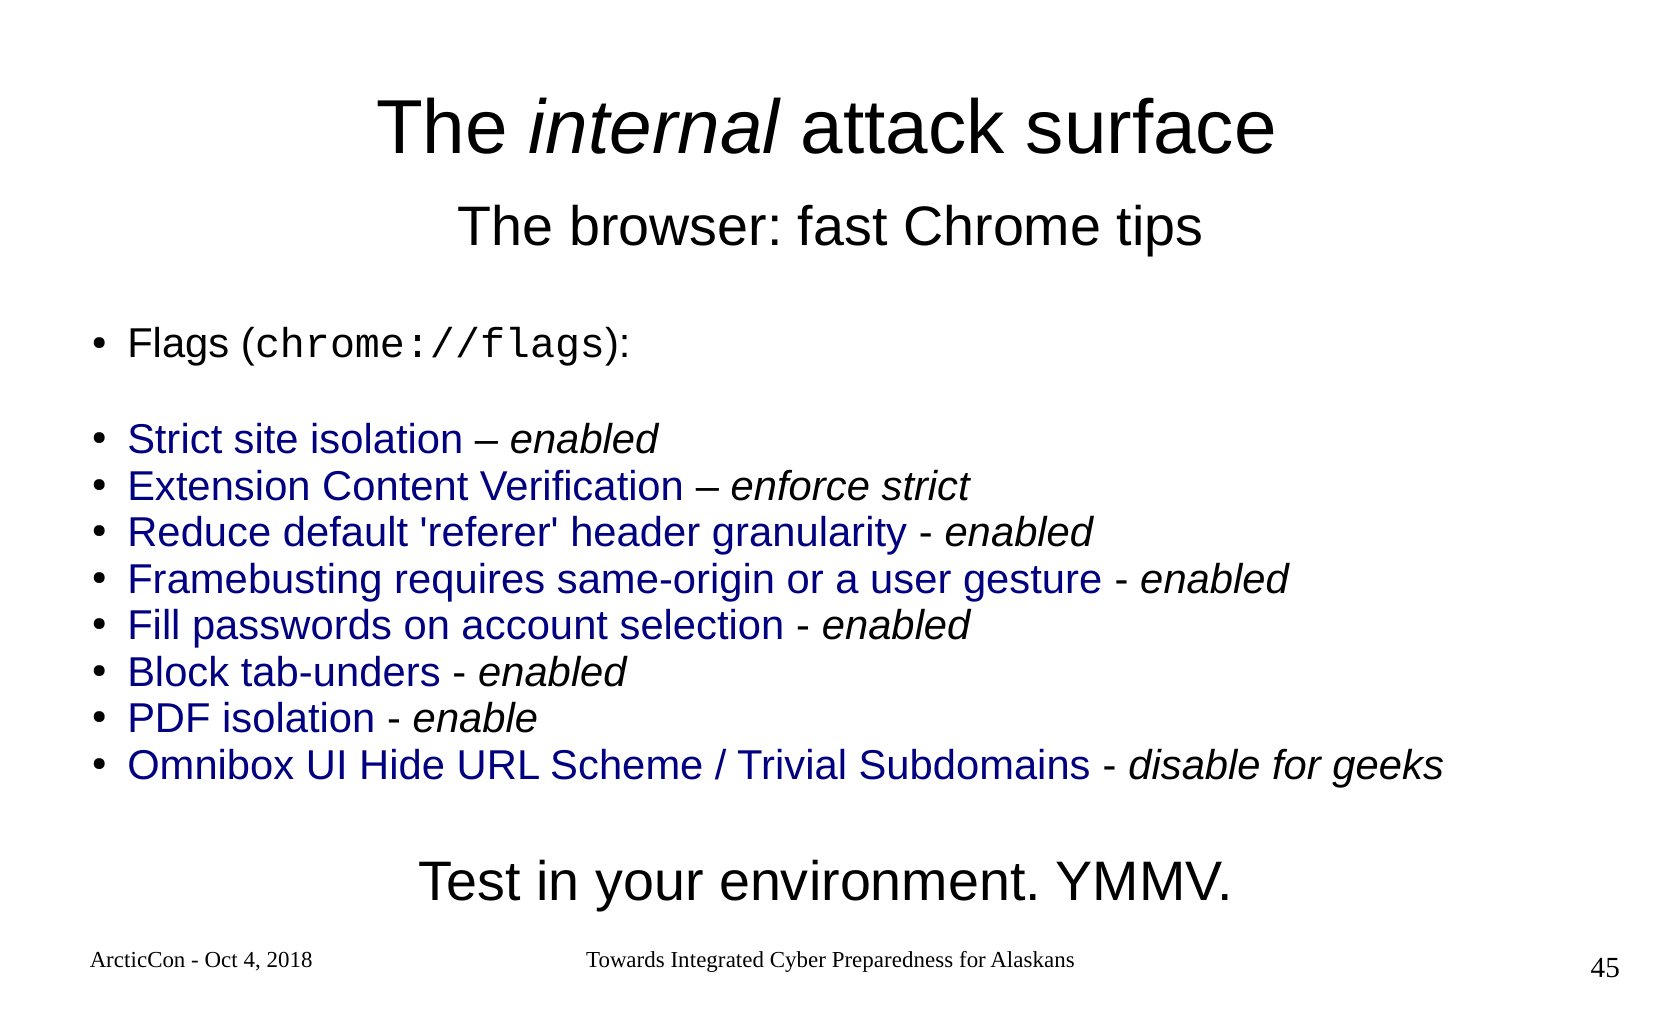

# The internal attack surface
The browser: fast Chrome tips
Flags (chrome://flags):
Strict site isolation – enabled
Extension Content Verification – enforce strict
Reduce default 'referer' header granularity - enabled
Framebusting requires same-origin or a user gesture - enabled
Fill passwords on account selection - enabled
Block tab-unders - enabled
PDF isolation - enable
Omnibox UI Hide URL Scheme / Trivial Subdomains - disable for geeks
Test in your environment. YMMV.